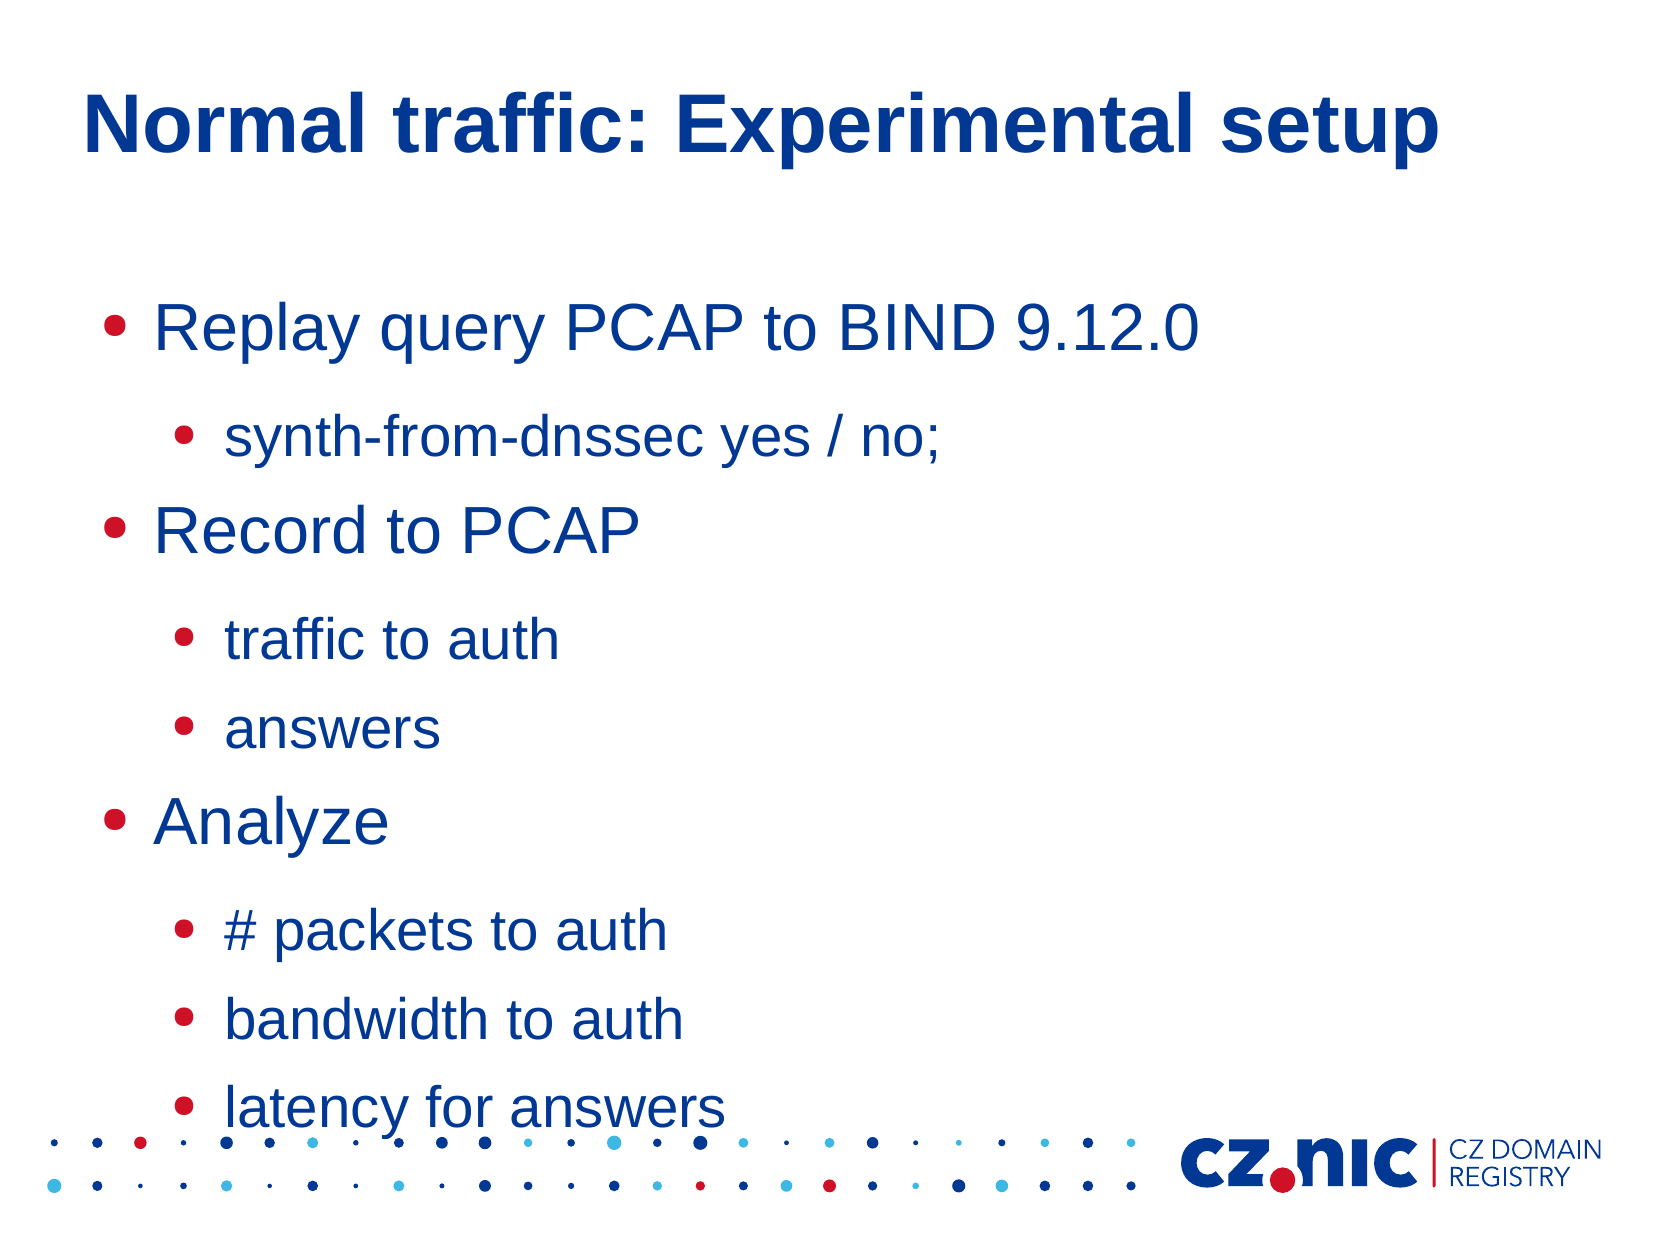

# Normal traffic: Experimental setup
Replay query PCAP to BIND 9.12.0
synth-from-dnssec yes / no;
Record to PCAP
traffic to auth
answers
Analyze
# packets to auth
bandwidth to auth
latency for answers